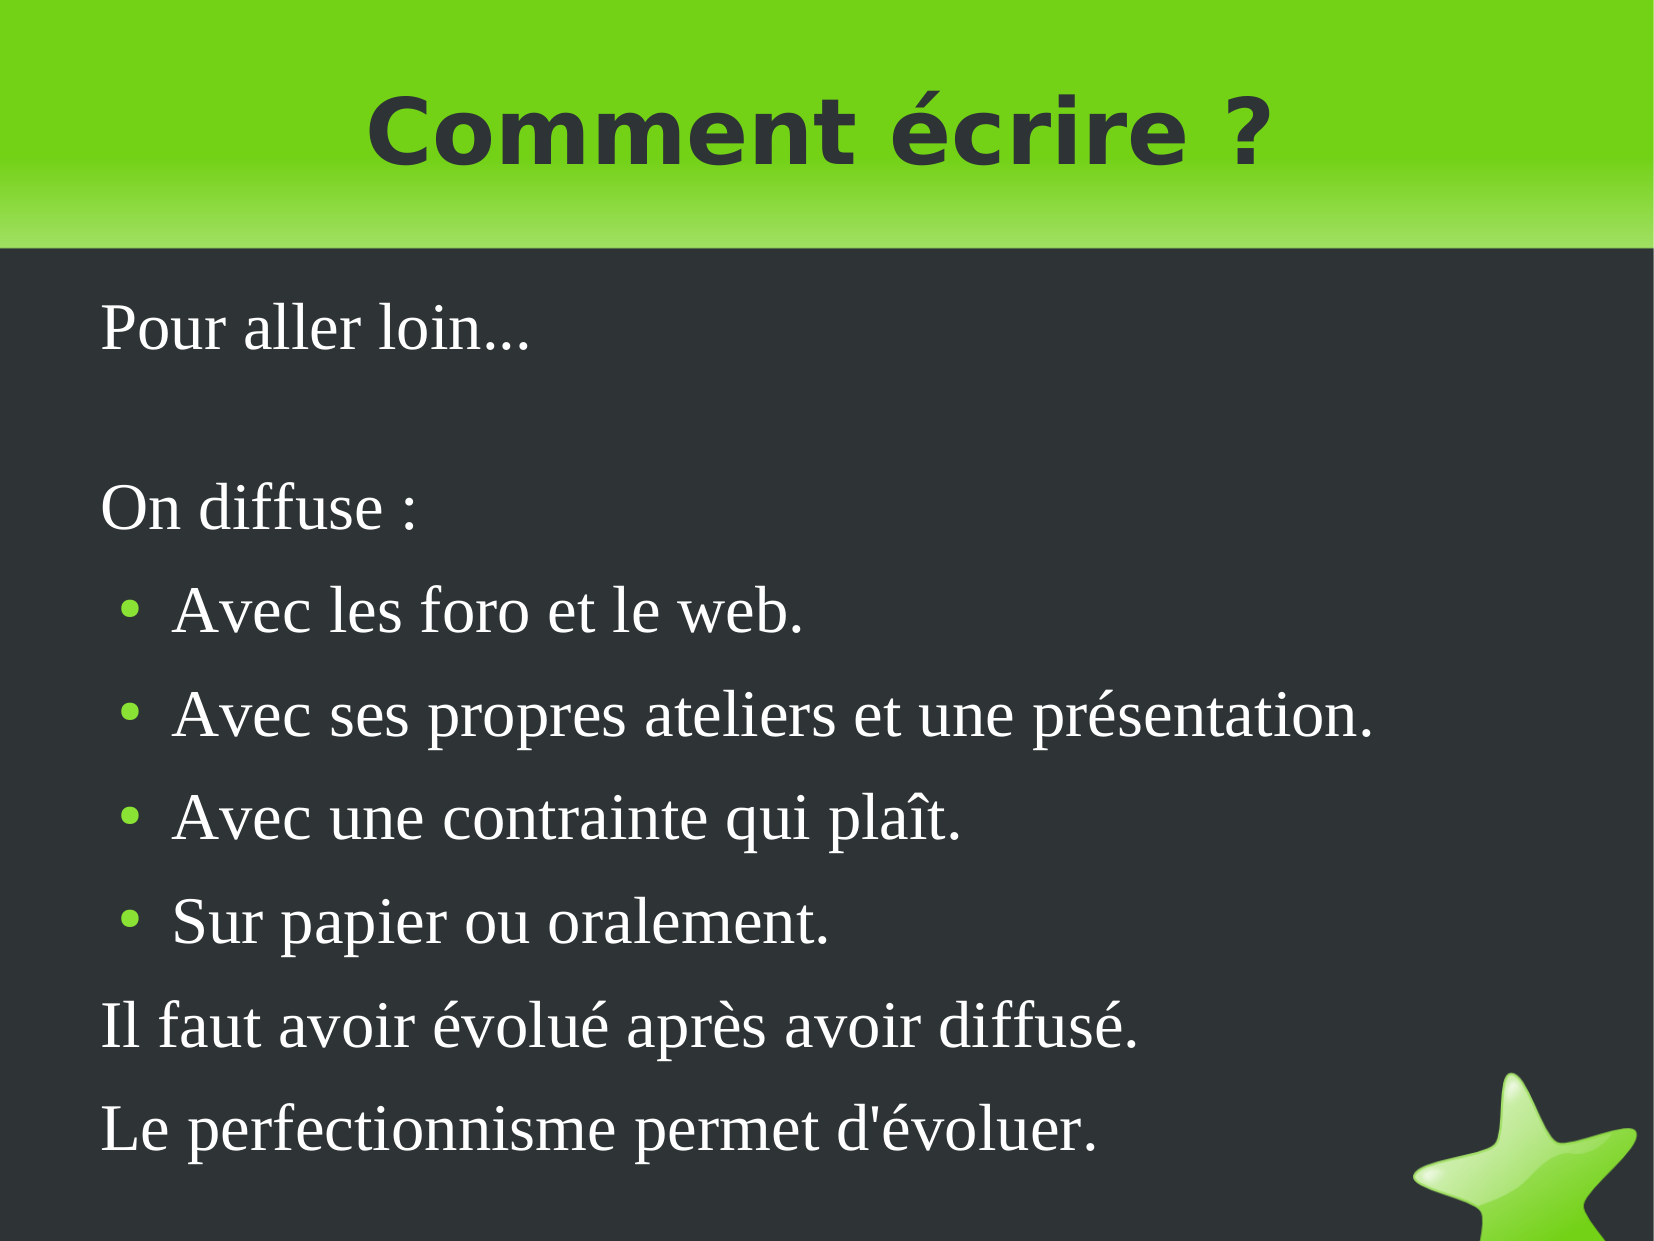

# Comment écrire ?
Pour aller loin...
On diffuse :
Avec les foro et le web.
Avec ses propres ateliers et une présentation.
Avec une contrainte qui plaît.
Sur papier ou oralement.
Il faut avoir évolué après avoir diffusé.
Le perfectionnisme permet d'évoluer.